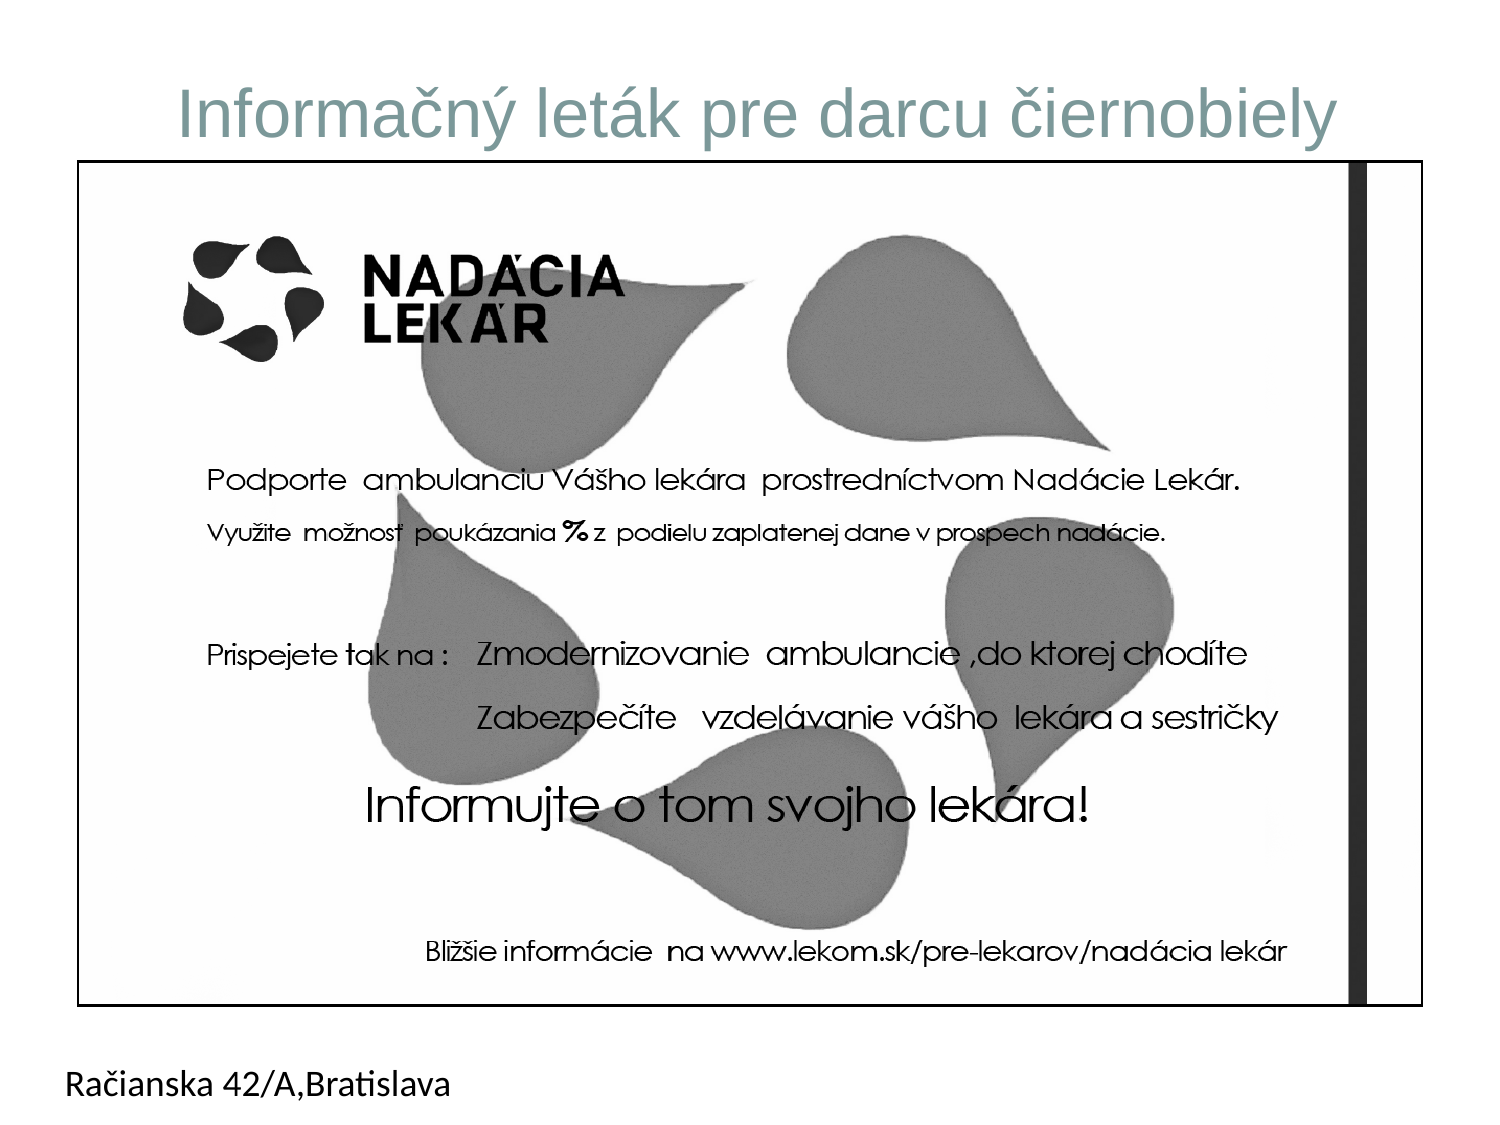

# Informačný leták pre darcu čiernobiely
Račianska 42/A,Bratislava